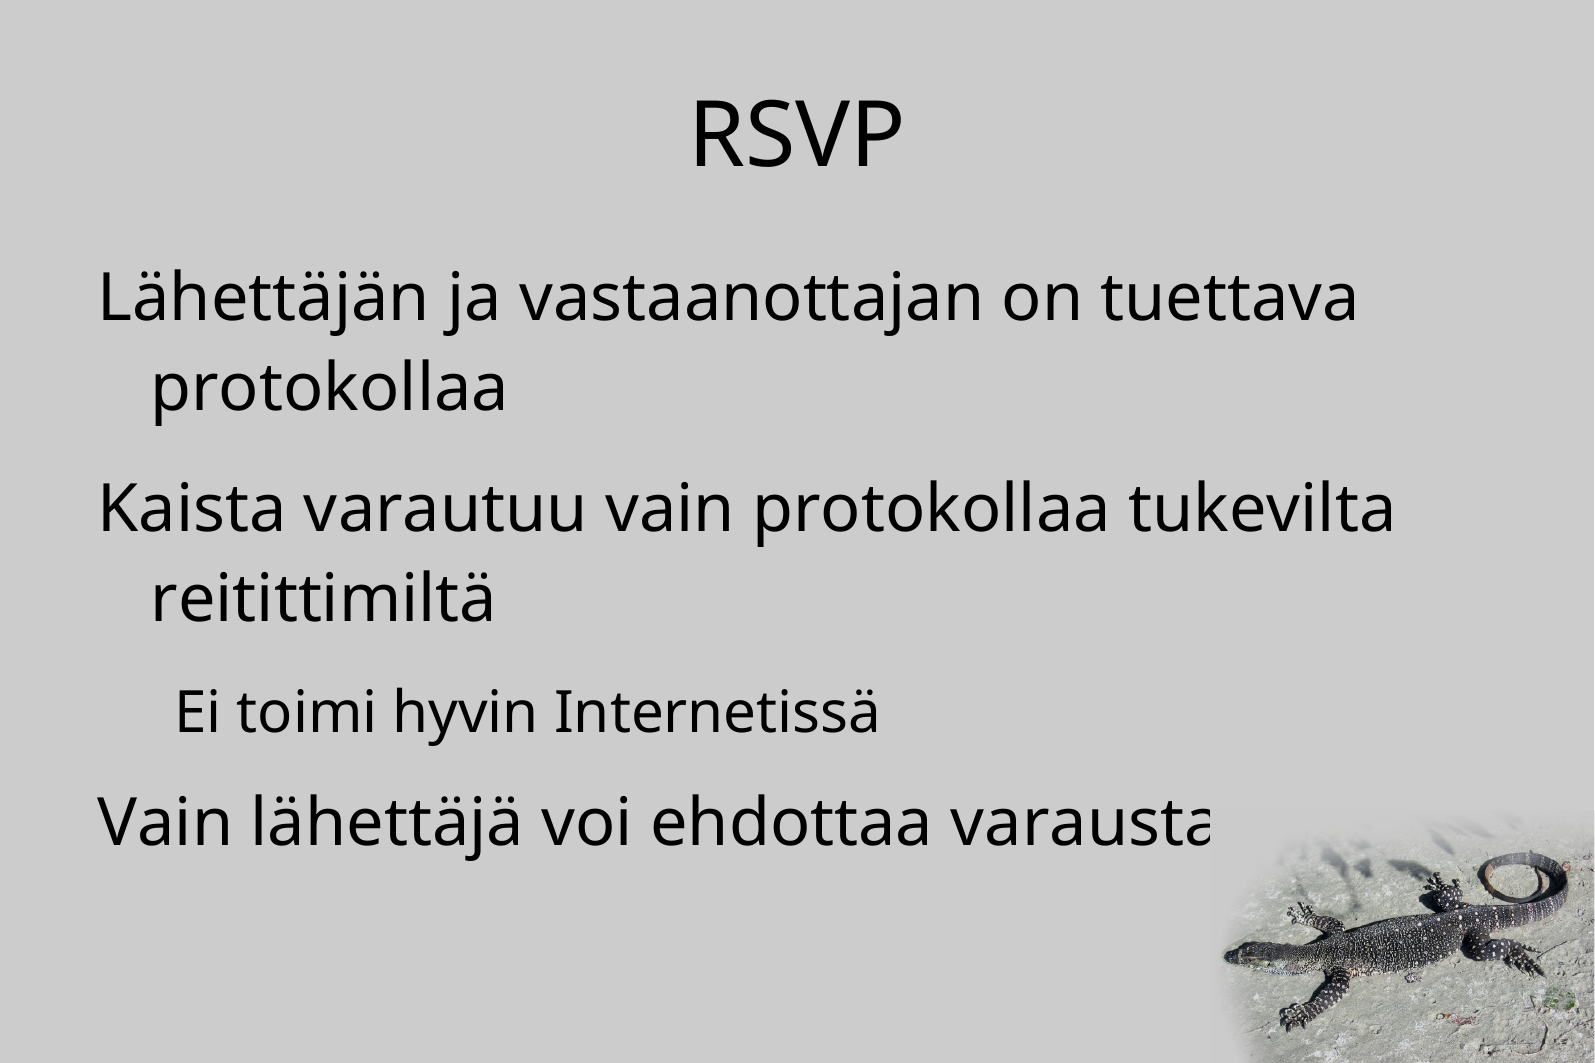

# RSVP
Lähettäjän ja vastaanottajan on tuettava protokollaa
Kaista varautuu vain protokollaa tukevilta reitittimiltä
Ei toimi hyvin Internetissä
Vain lähettäjä voi ehdottaa varausta